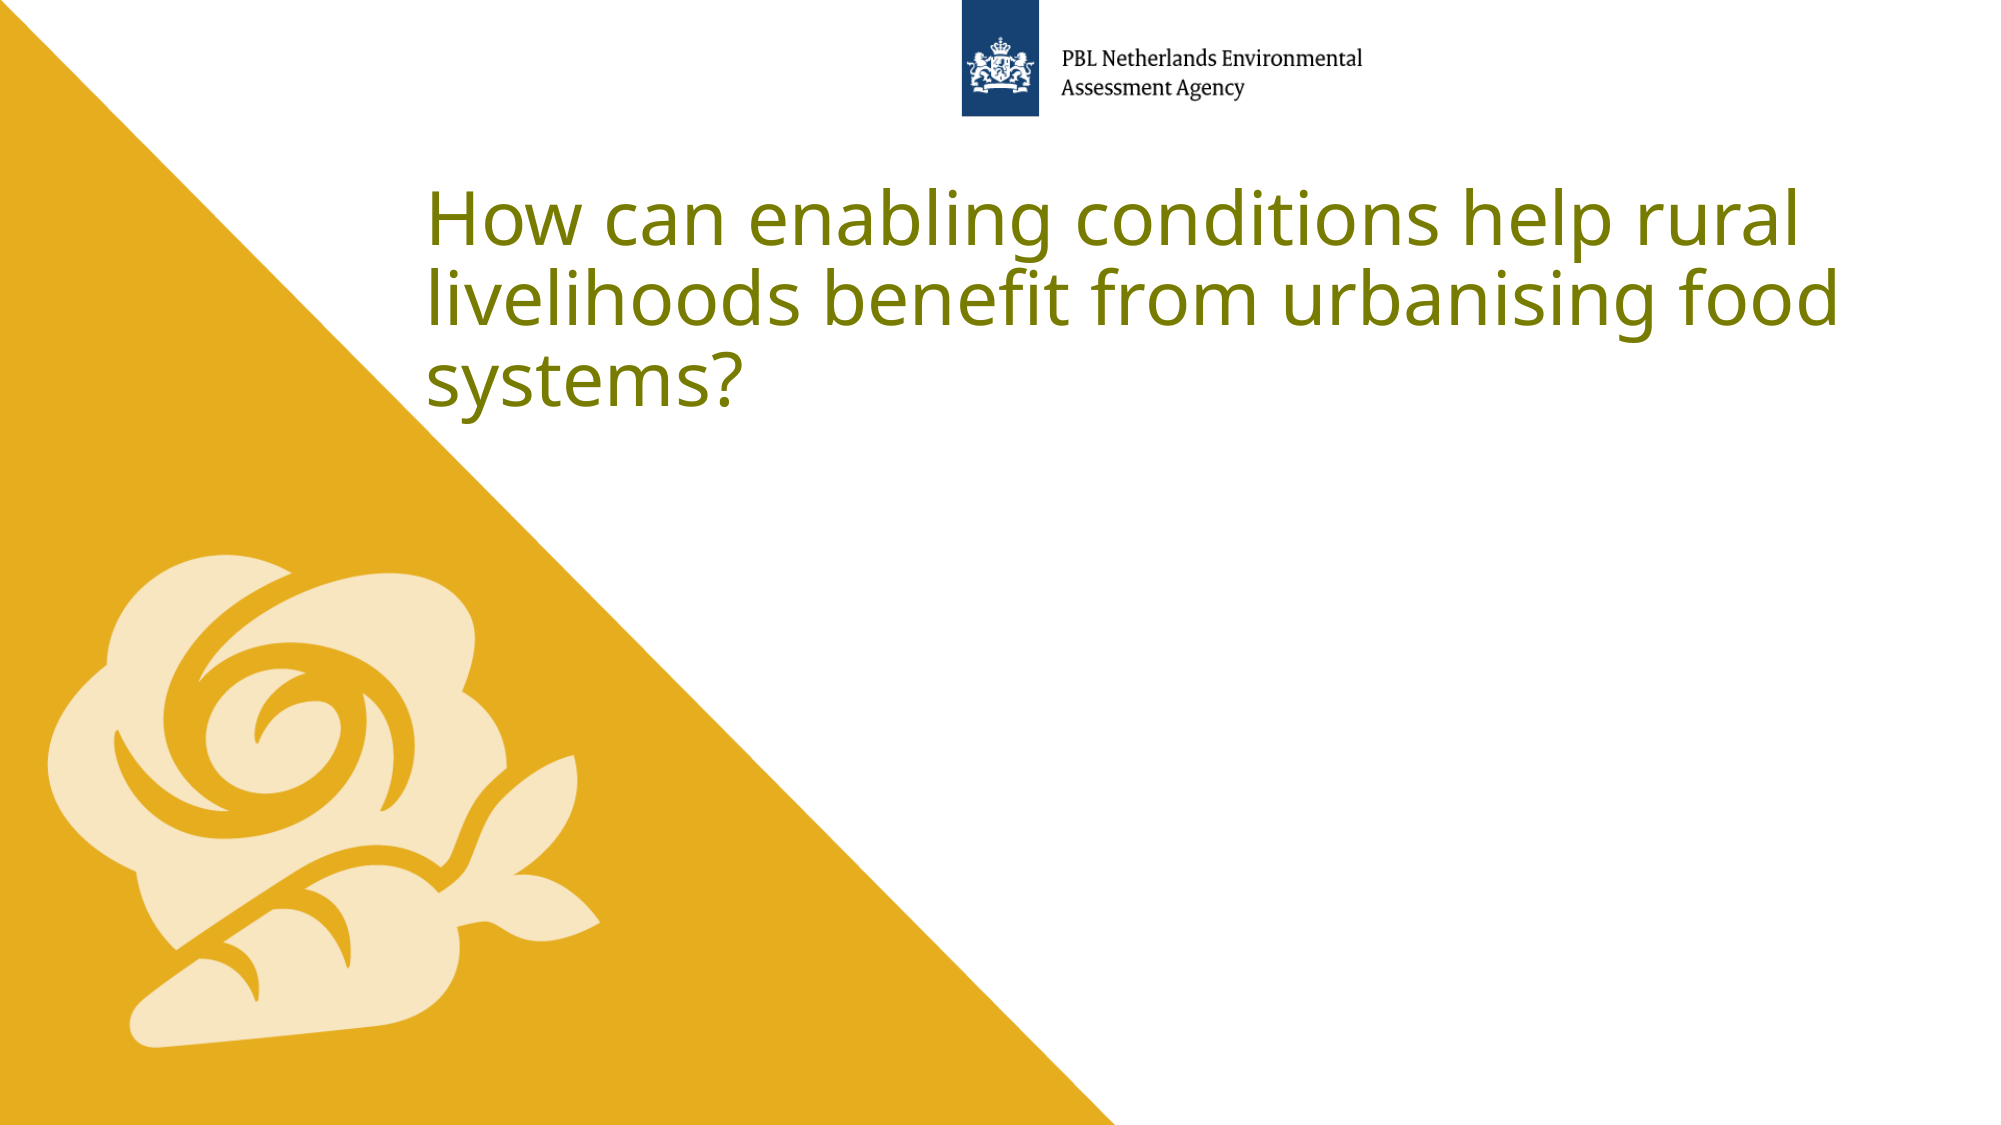

# How can enabling conditions help rural livelihoods benefit from urbanising food systems?